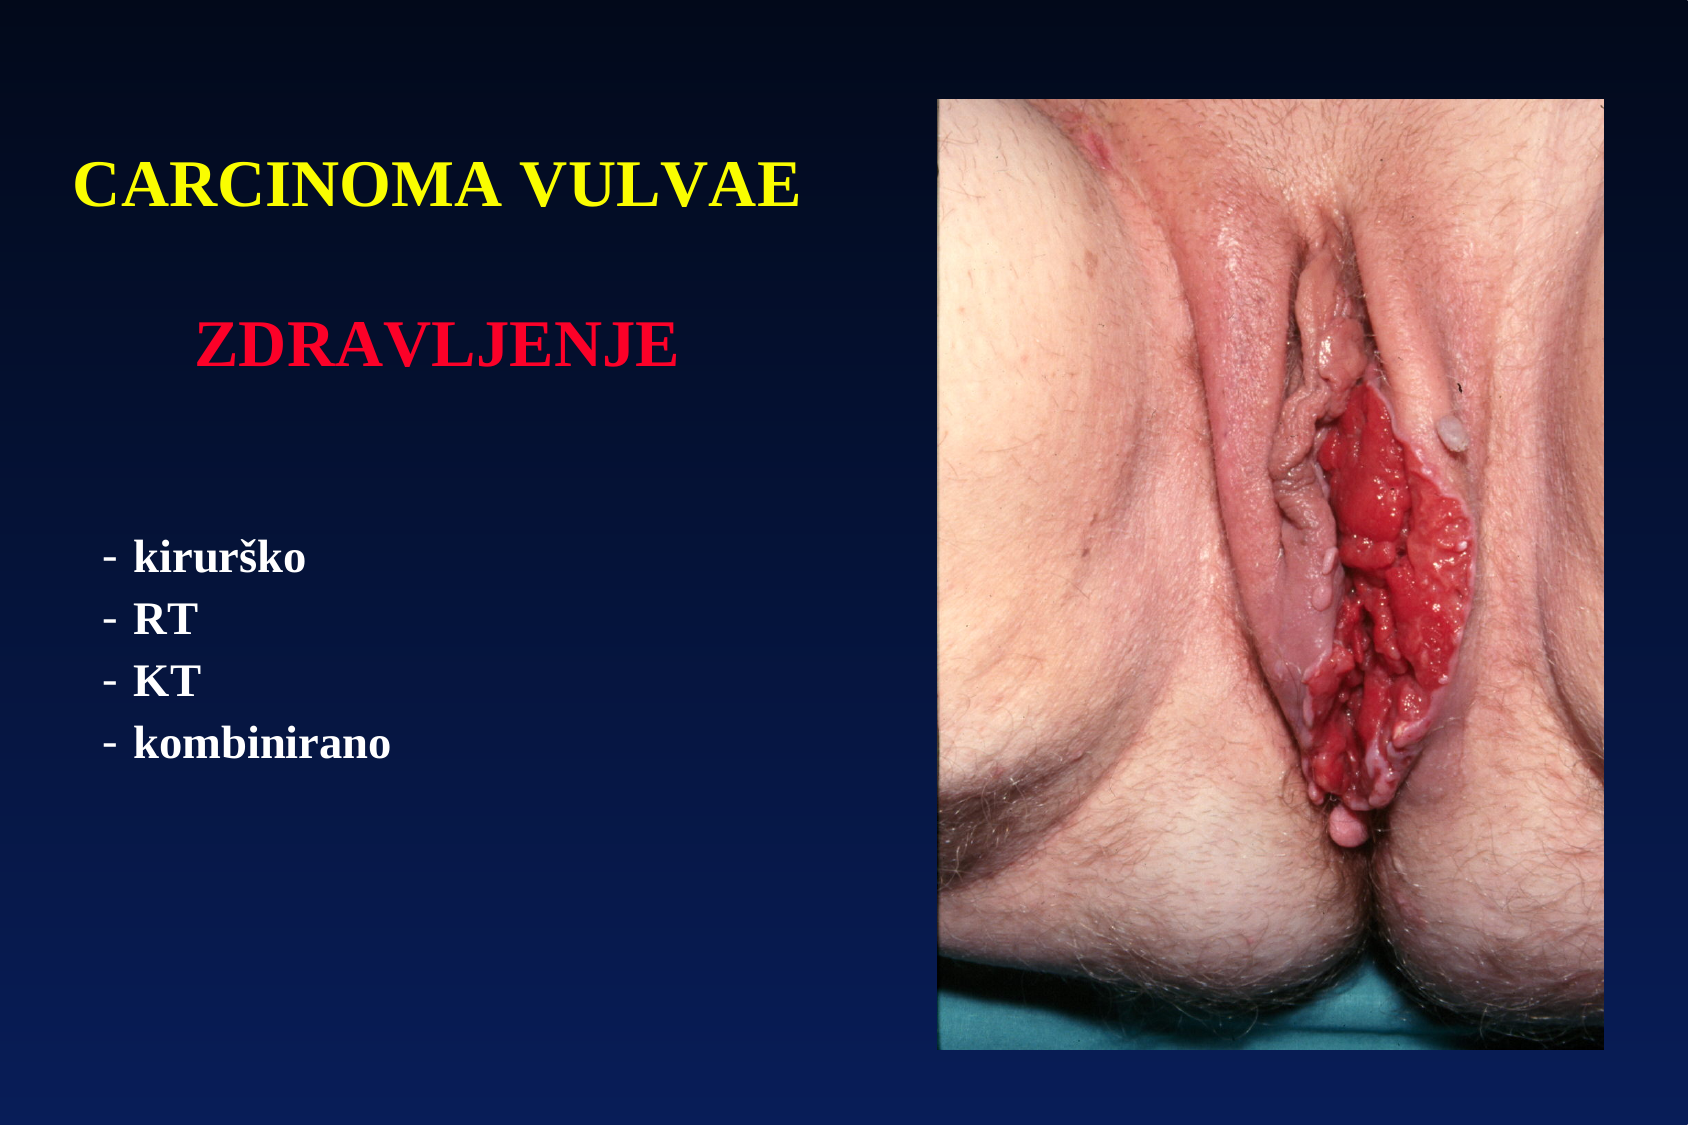

# CARCINOMA VULVAE ZDRAVLJENJE
kirurško
RT
KT
kombinirano